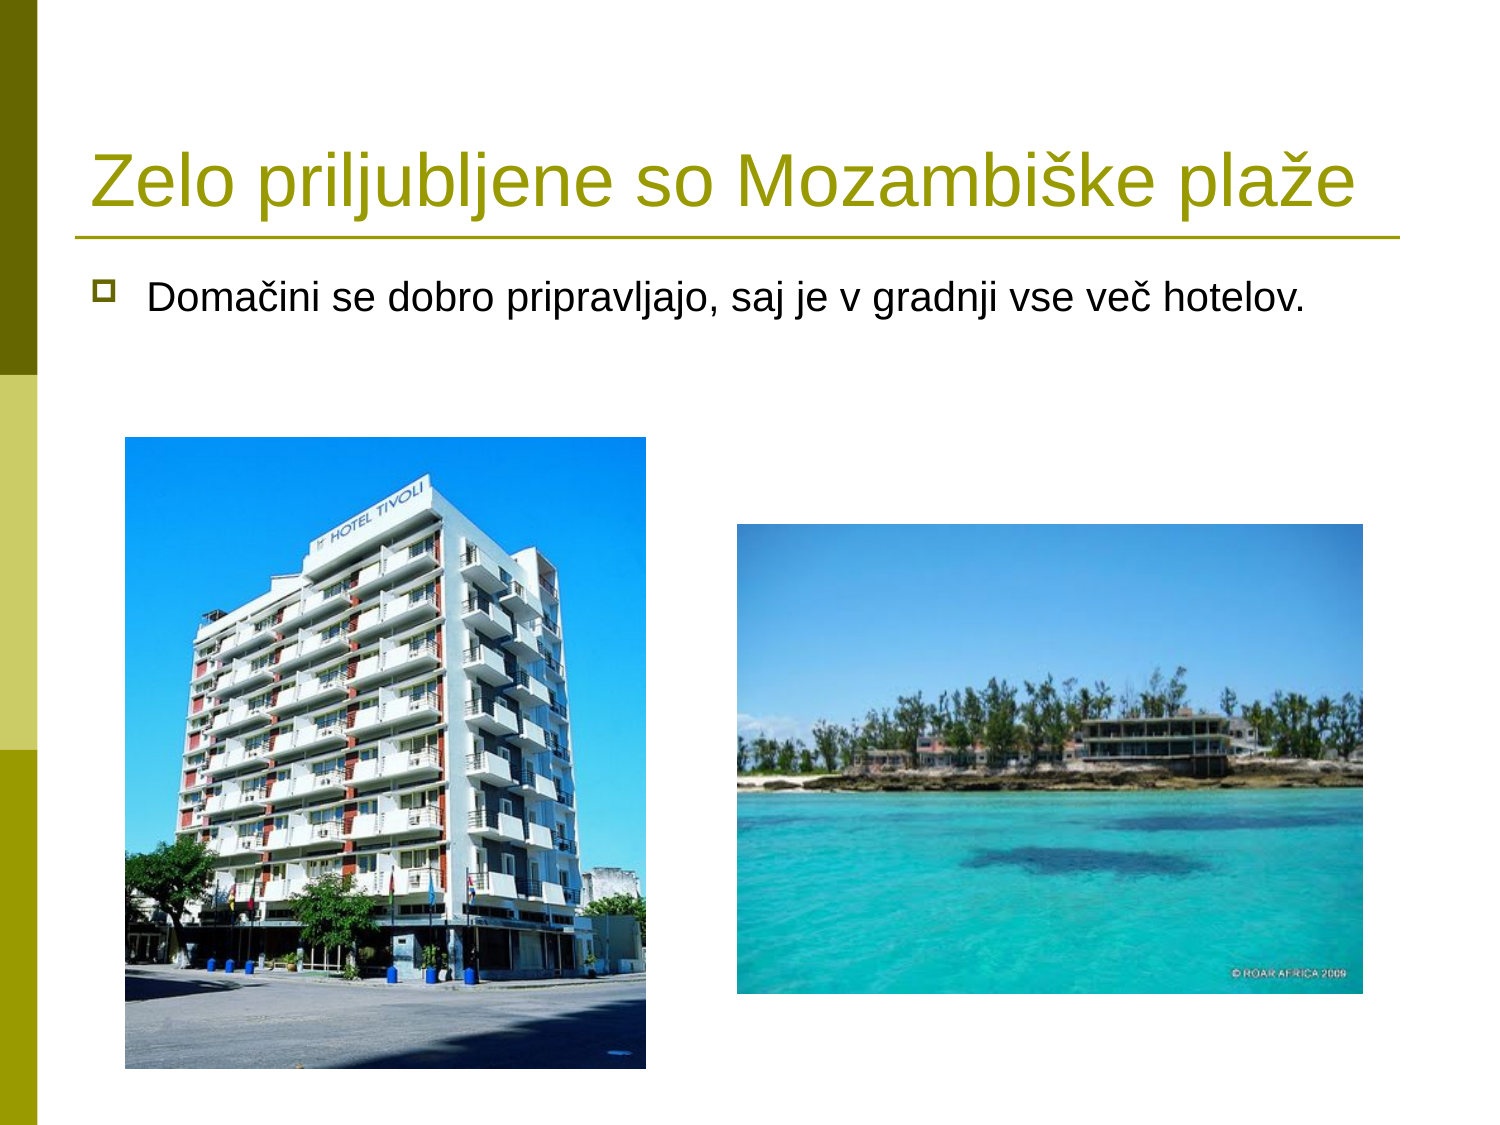

# Zelo priljubljene so Mozambiške plaže
Domačini se dobro pripravljajo, saj je v gradnji vse več hotelov.